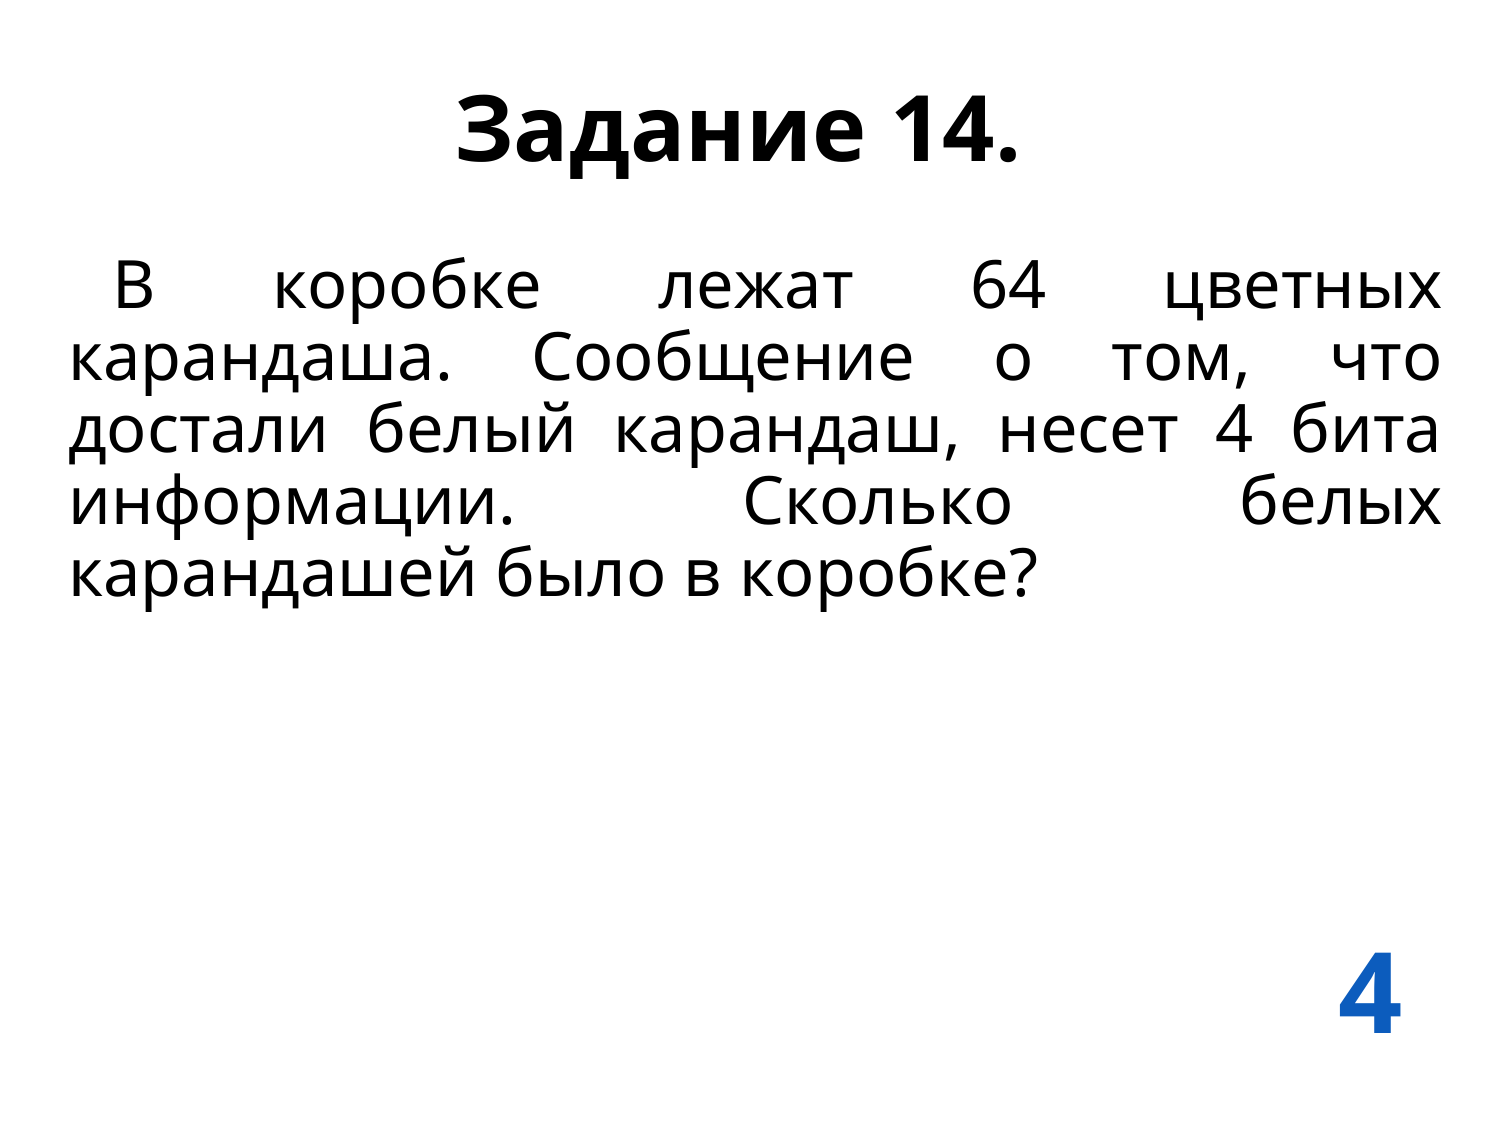

# Задание 14.
В коробке лежат 64 цветных карандаша. Сообщение о том, что достали белый карандаш, несет 4 бита информации. Сколько белых карандашей было в коробке?
4